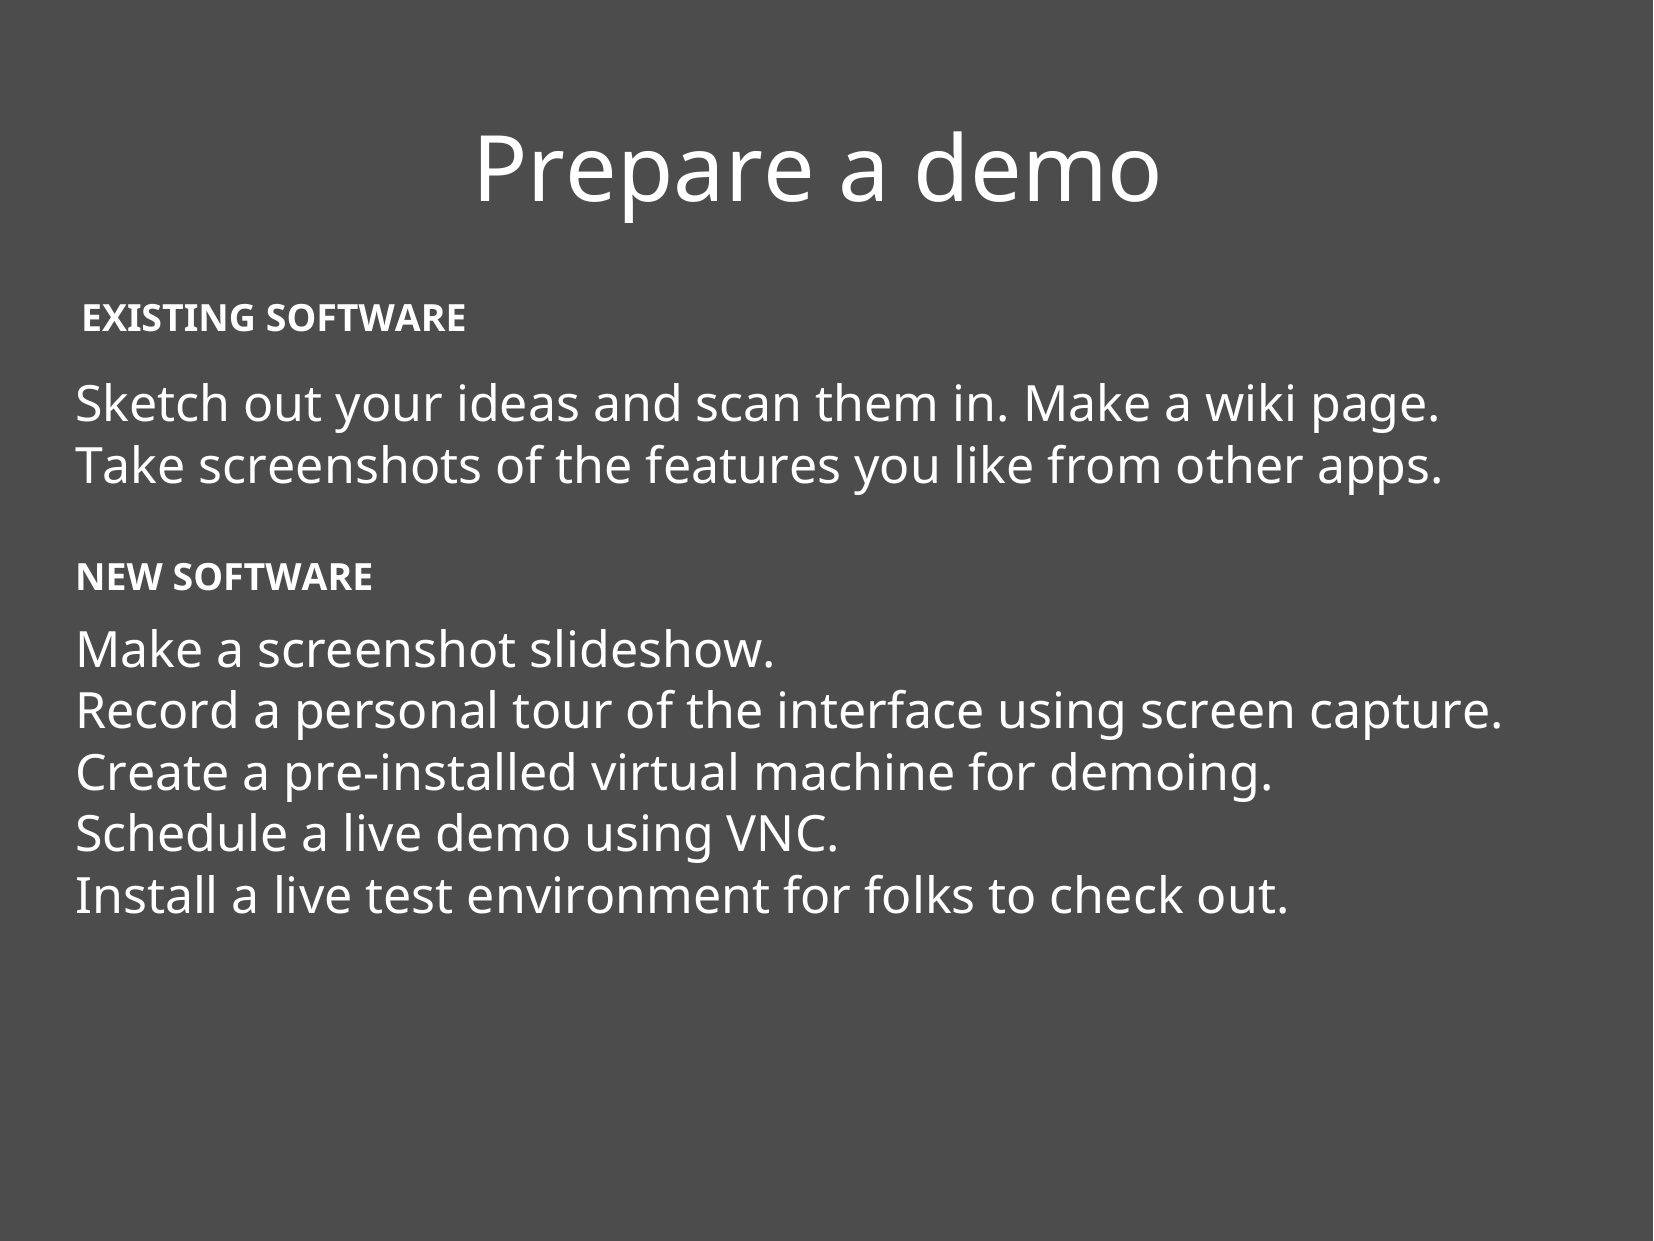

# Prepare a demo
Sketch out your ideas and scan them in. Make a wiki page.
Take screenshots of the features you like from other apps.
Make a screenshot slideshow.
Record a personal tour of the interface using screen capture.
Create a pre-installed virtual machine for demoing.
Schedule a live demo using VNC.
Install a live test environment for folks to check out.
EXISTING SOFTWARE
NEW SOFTWARE